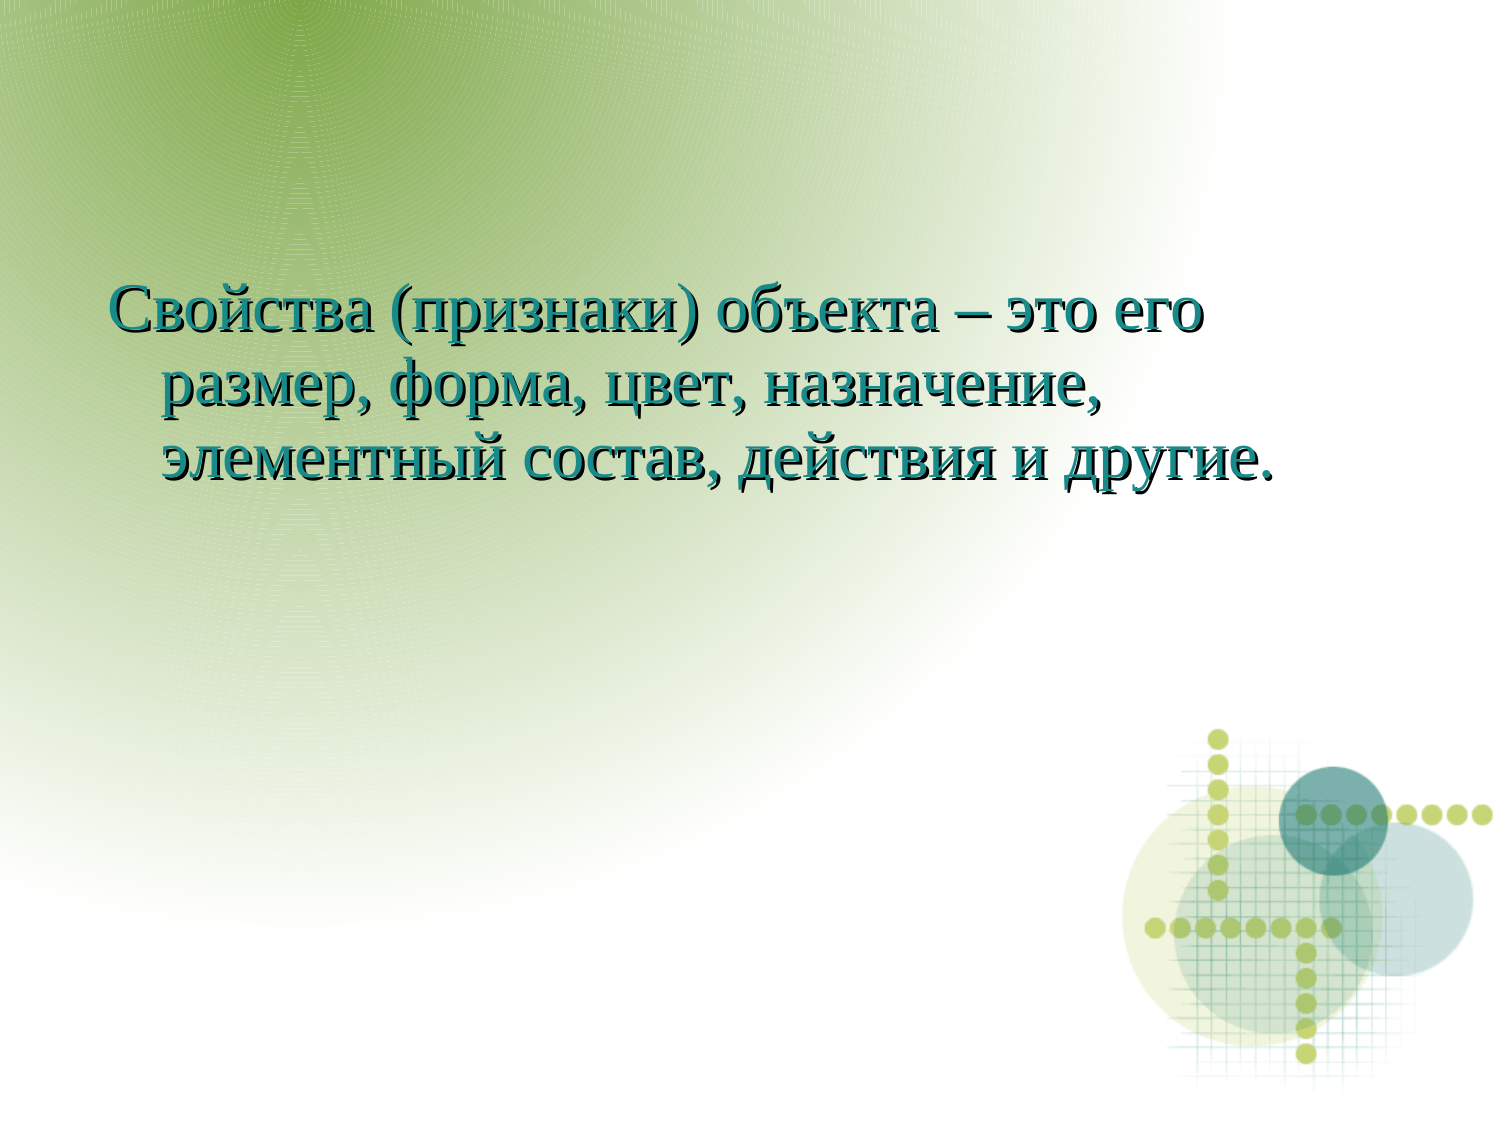

#
Свойства (признаки) объекта – это его размер, форма, цвет, назначение, элементный состав, действия и другие.